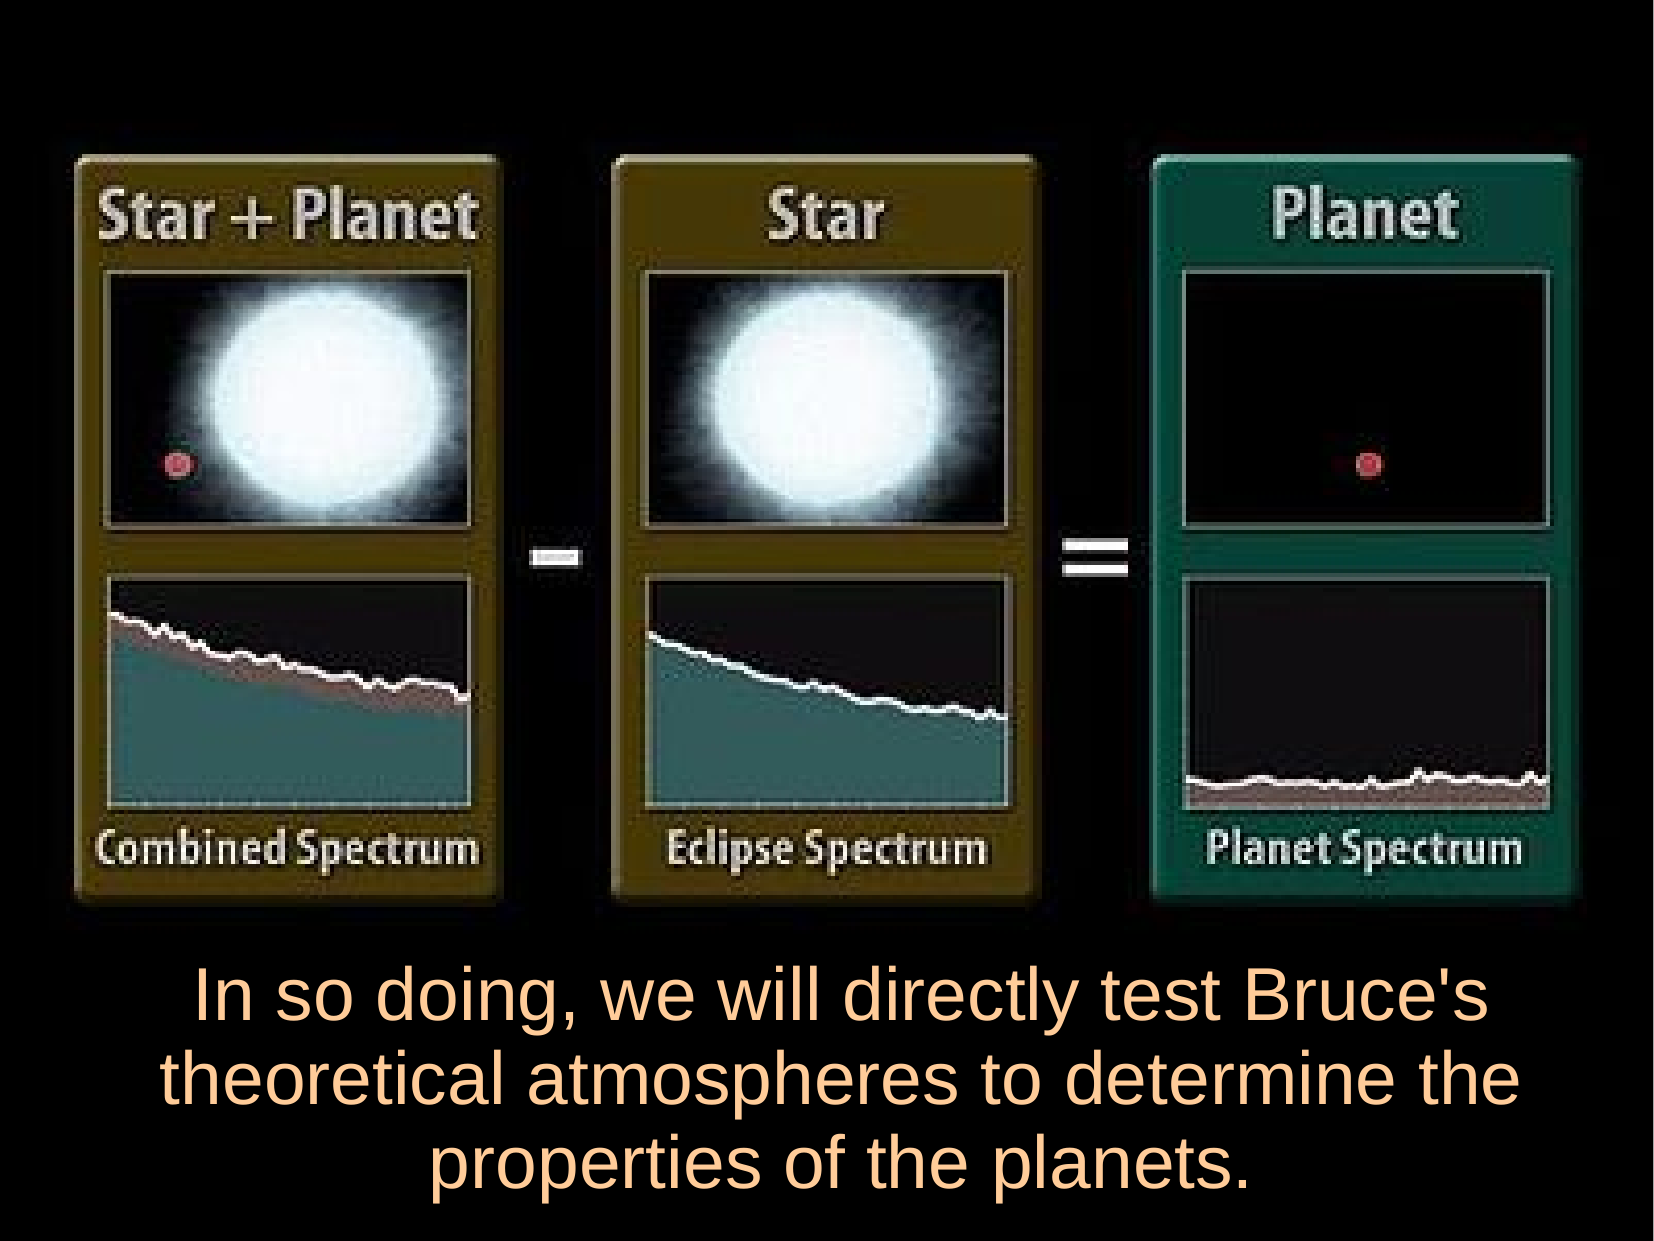

In so doing, we will directly test Bruce's theoretical atmospheres to determine the properties of the planets.